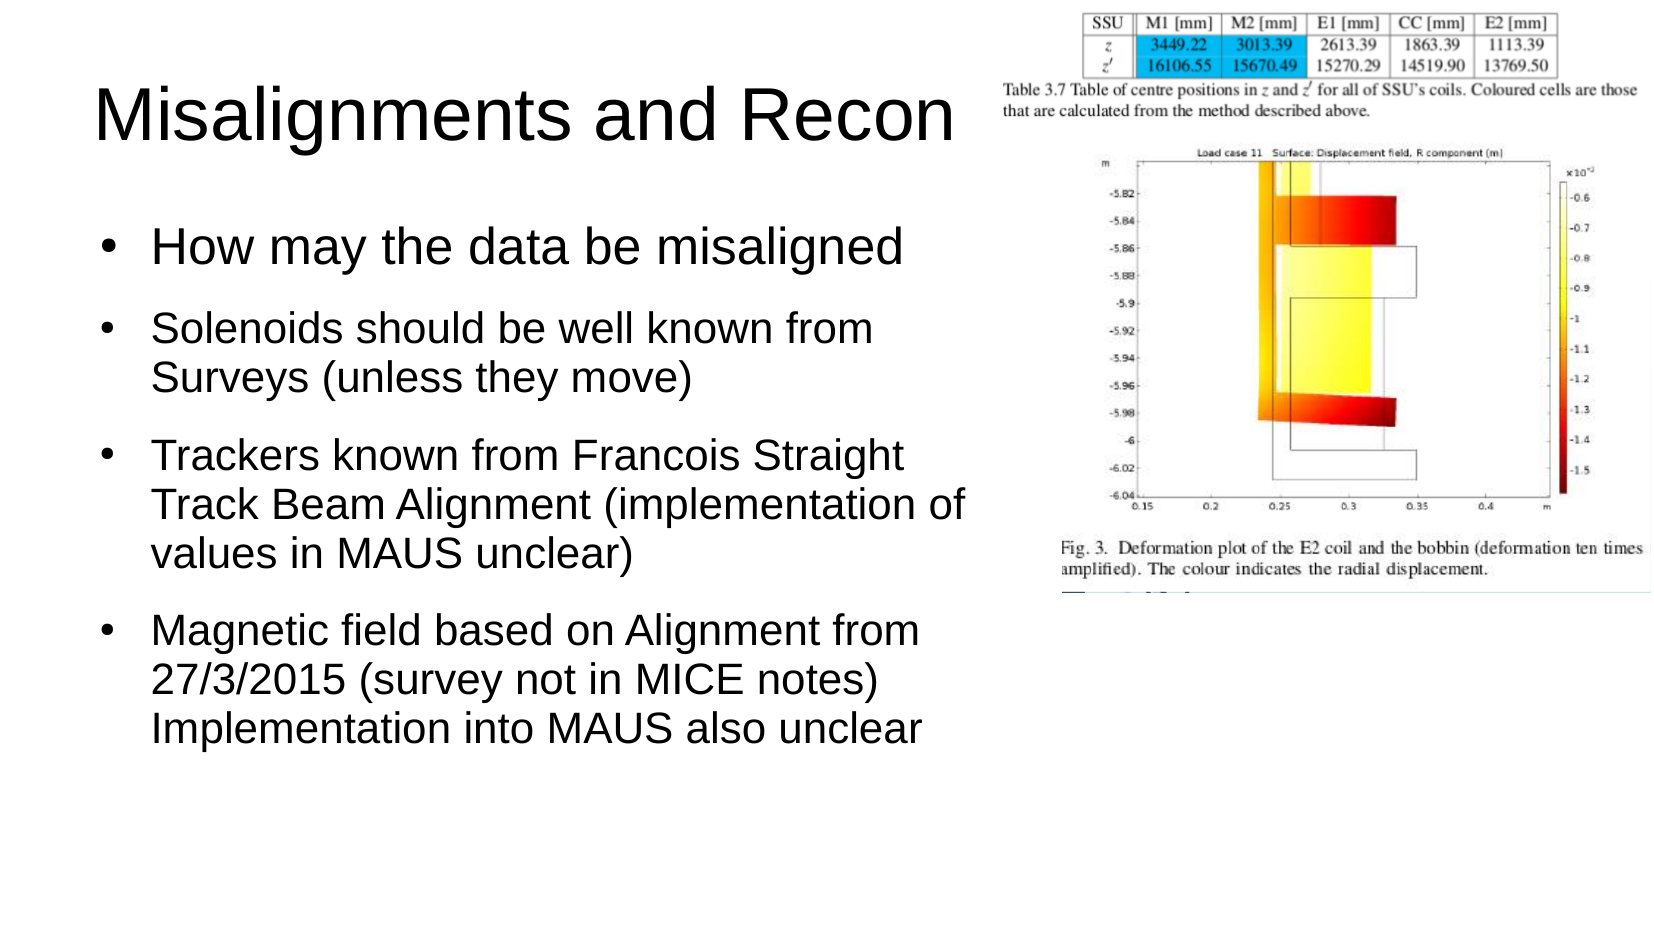

# Misalignments and Recon
How may the data be misaligned
Solenoids should be well known from Surveys (unless they move)
Trackers known from Francois Straight Track Beam Alignment (implementation of values in MAUS unclear)
Magnetic field based on Alignment from 27/3/2015 (survey not in MICE notes) Implementation into MAUS also unclear